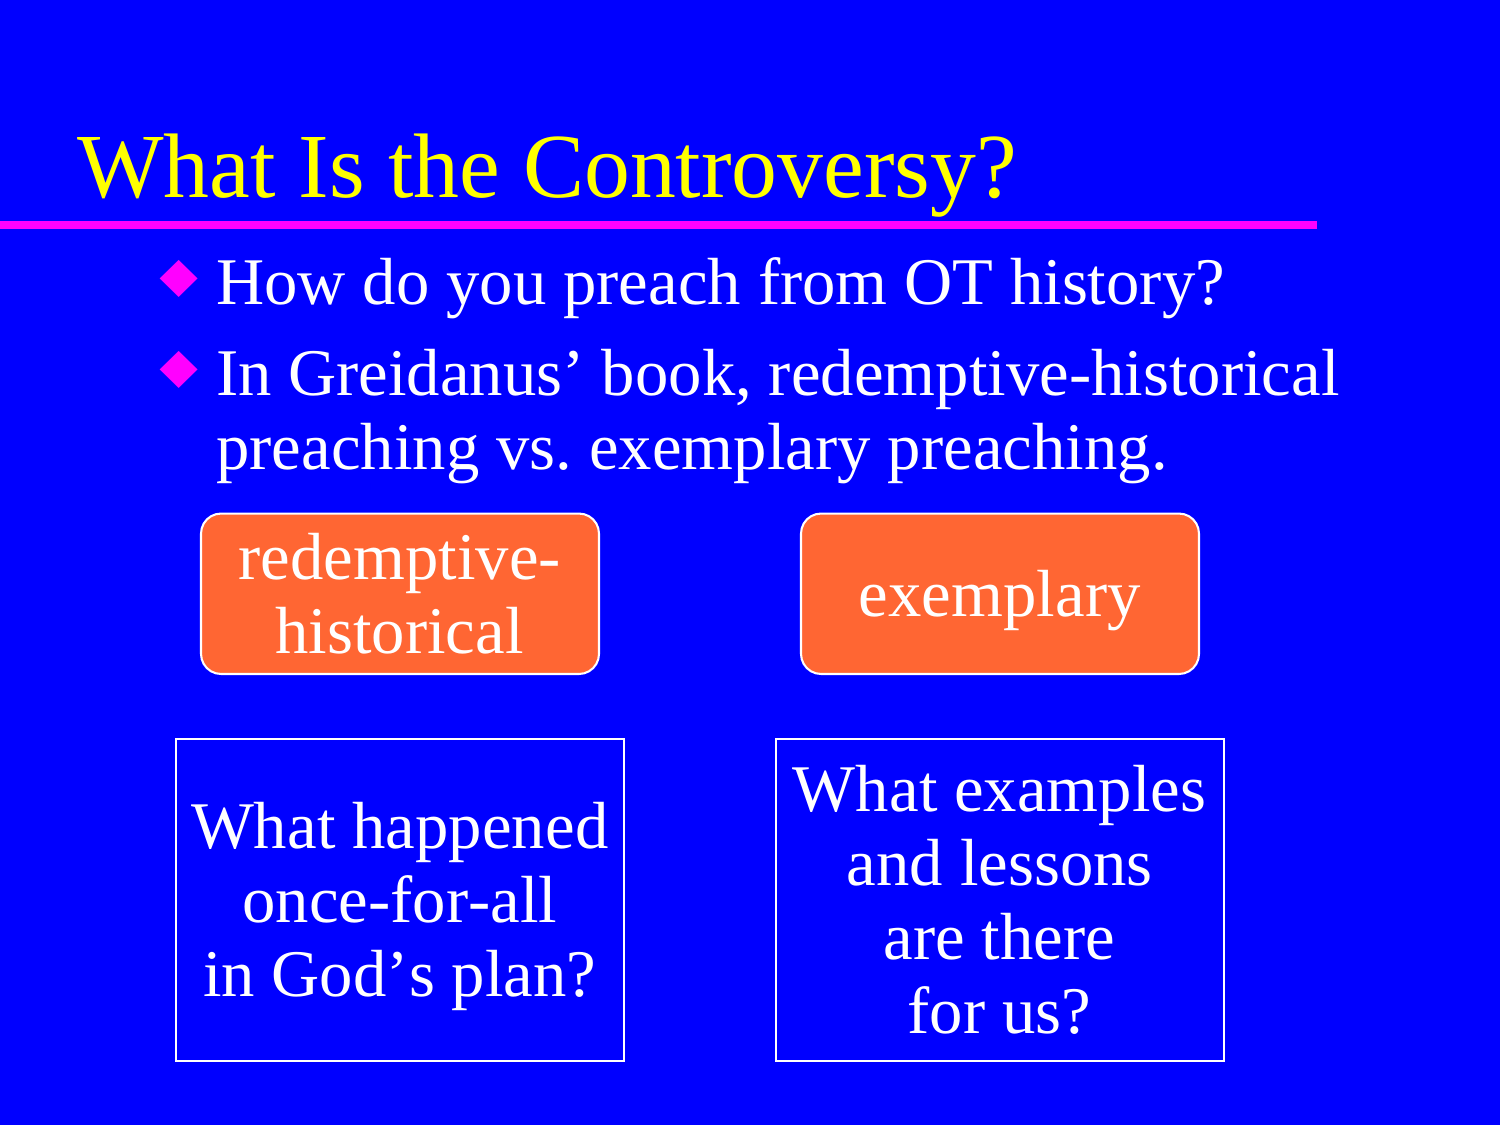

# What Is the Controversy?
How do you preach from OT history?
In Greidanus’ book, redemptive-historical preaching vs. exemplary preaching.
redemptive-
historical
exemplary
What happened
once-for-all
in God’s plan?
What examples
and lessons
are there
for us?